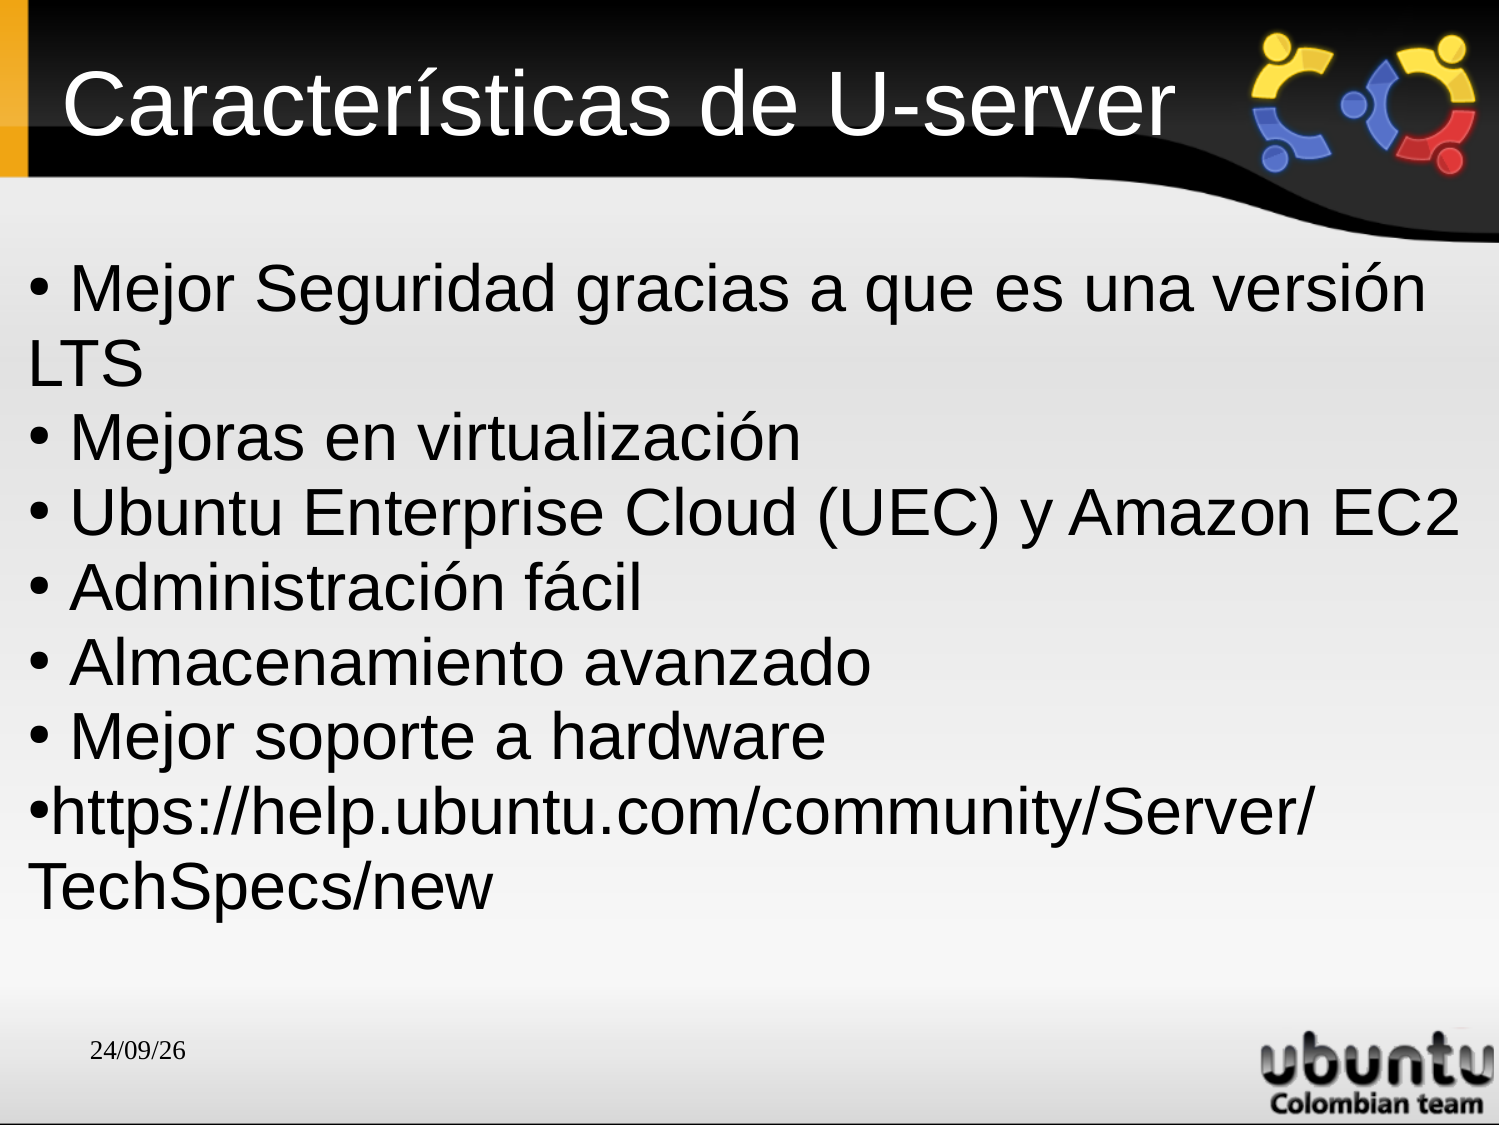

# Características de U-server
 Mejor Seguridad gracias a que es una versión LTS
 Mejoras en virtualización
 Ubuntu Enterprise Cloud (UEC) y Amazon EC2
 Administración fácil
 Almacenamiento avanzado
 Mejor soporte a hardware
https://help.ubuntu.com/community/Server/TechSpecs/new